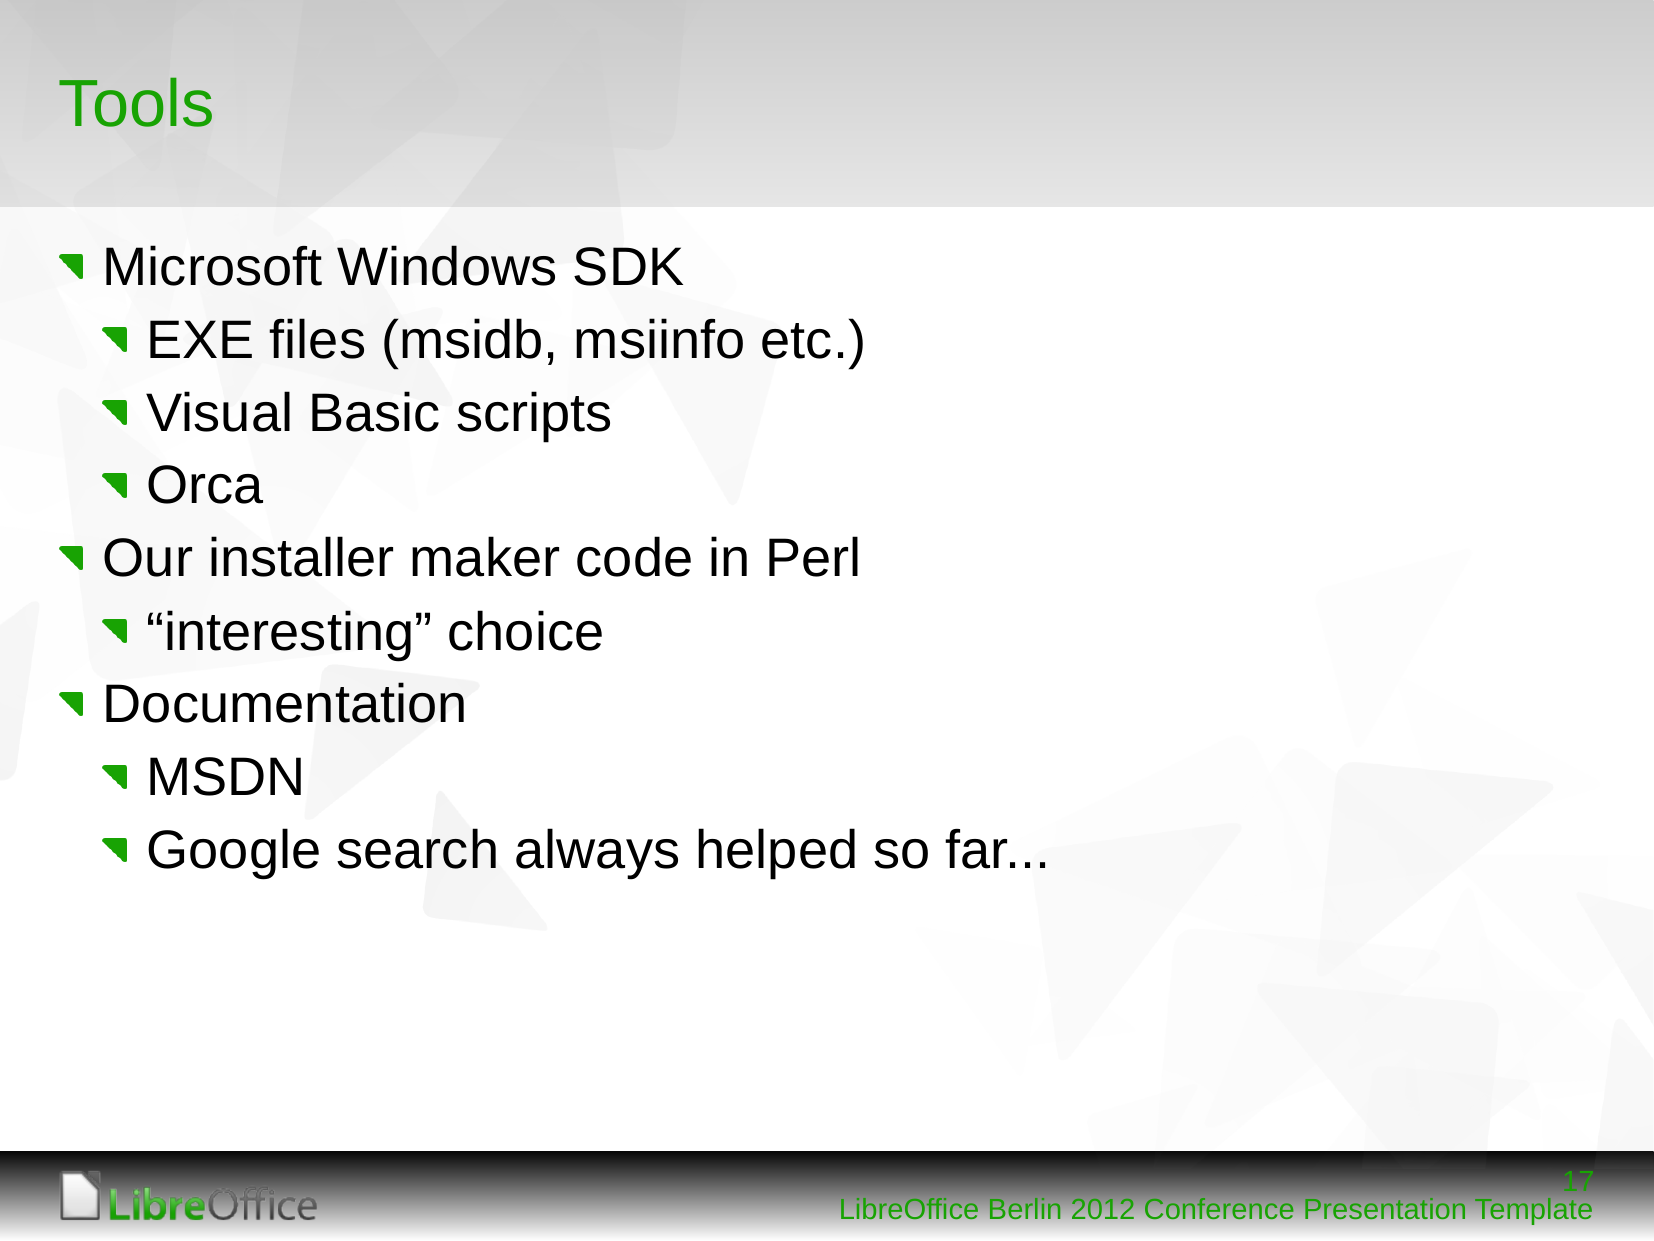

# Tools
Microsoft Windows SDK
EXE files (msidb, msiinfo etc.)
Visual Basic scripts
Orca
Our installer maker code in Perl
“interesting” choice
Documentation
MSDN
Google search always helped so far...
17
LibreOffice Berlin 2012 Conference Presentation Template